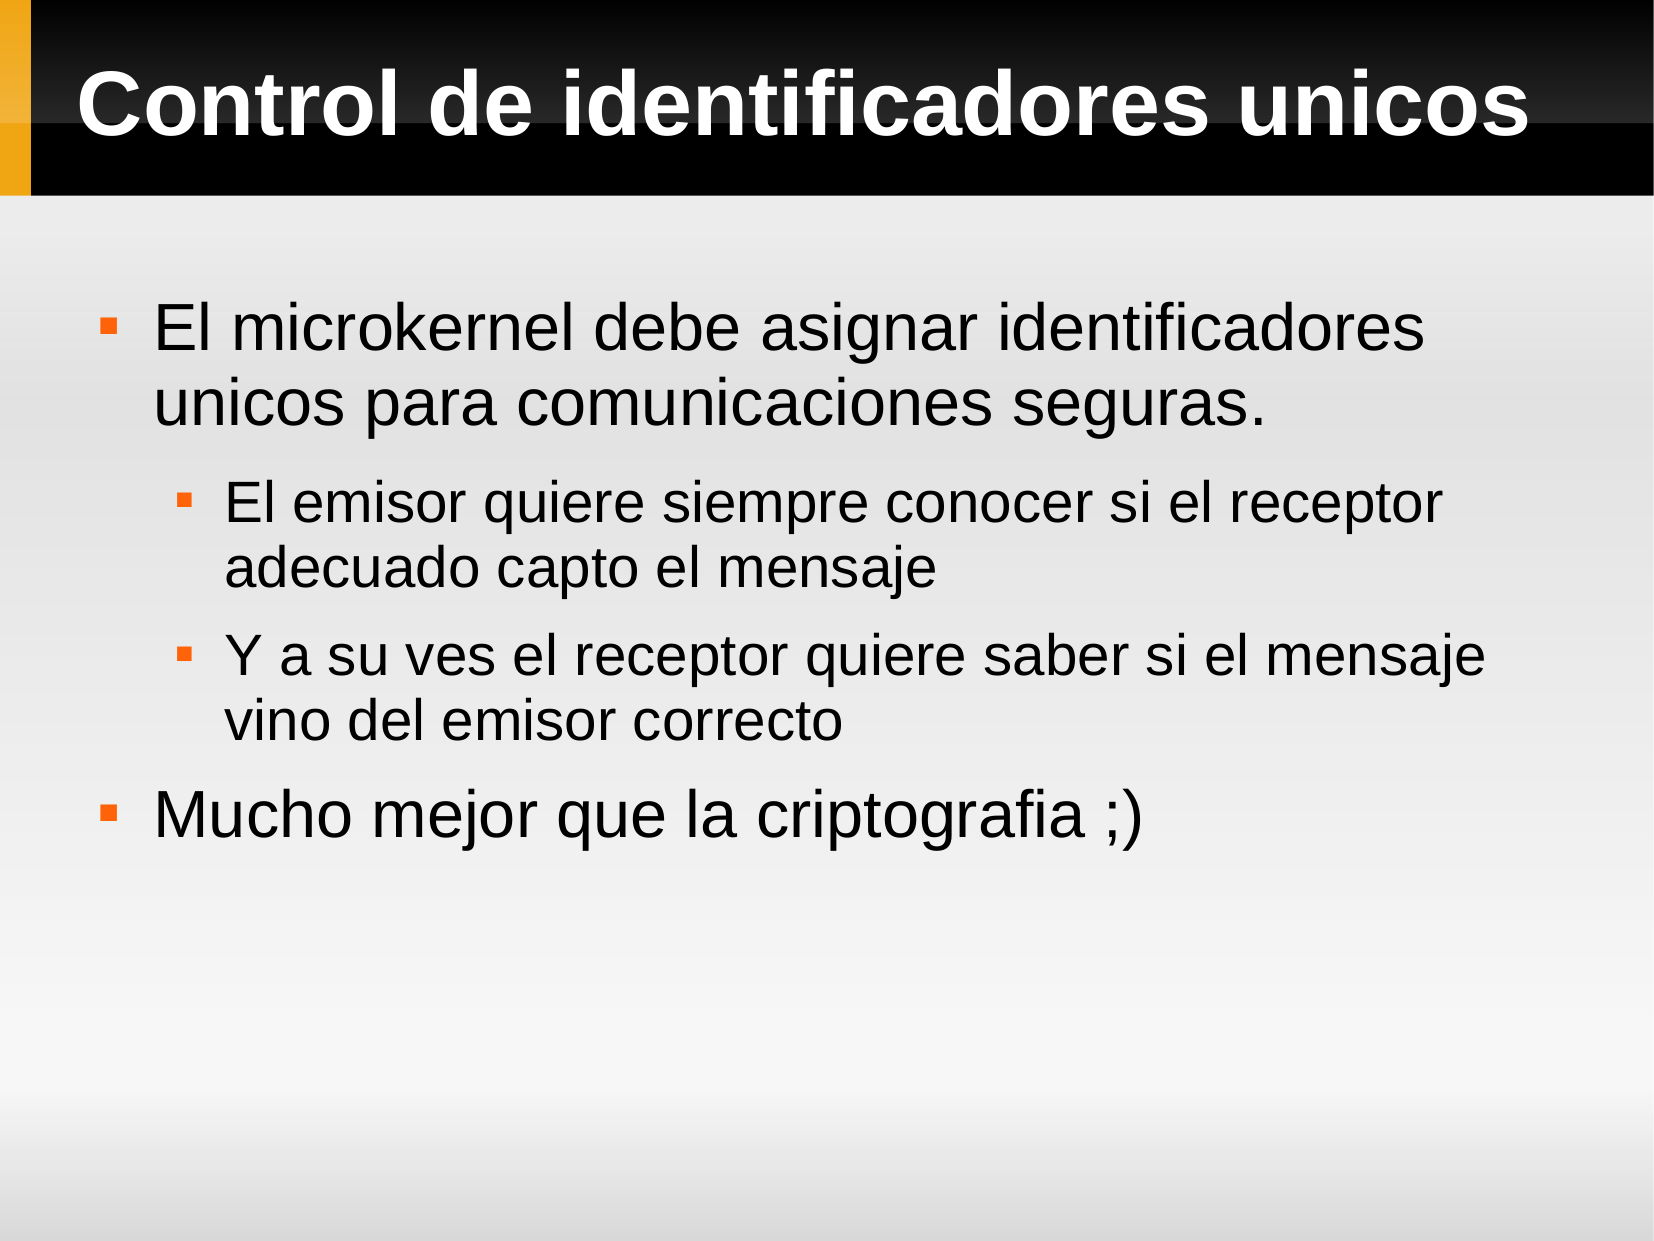

# Control de identificadores unicos
El microkernel debe asignar identificadores unicos para comunicaciones seguras.
El emisor quiere siempre conocer si el receptor adecuado capto el mensaje
Y a su ves el receptor quiere saber si el mensaje vino del emisor correcto
Mucho mejor que la criptografia ;)